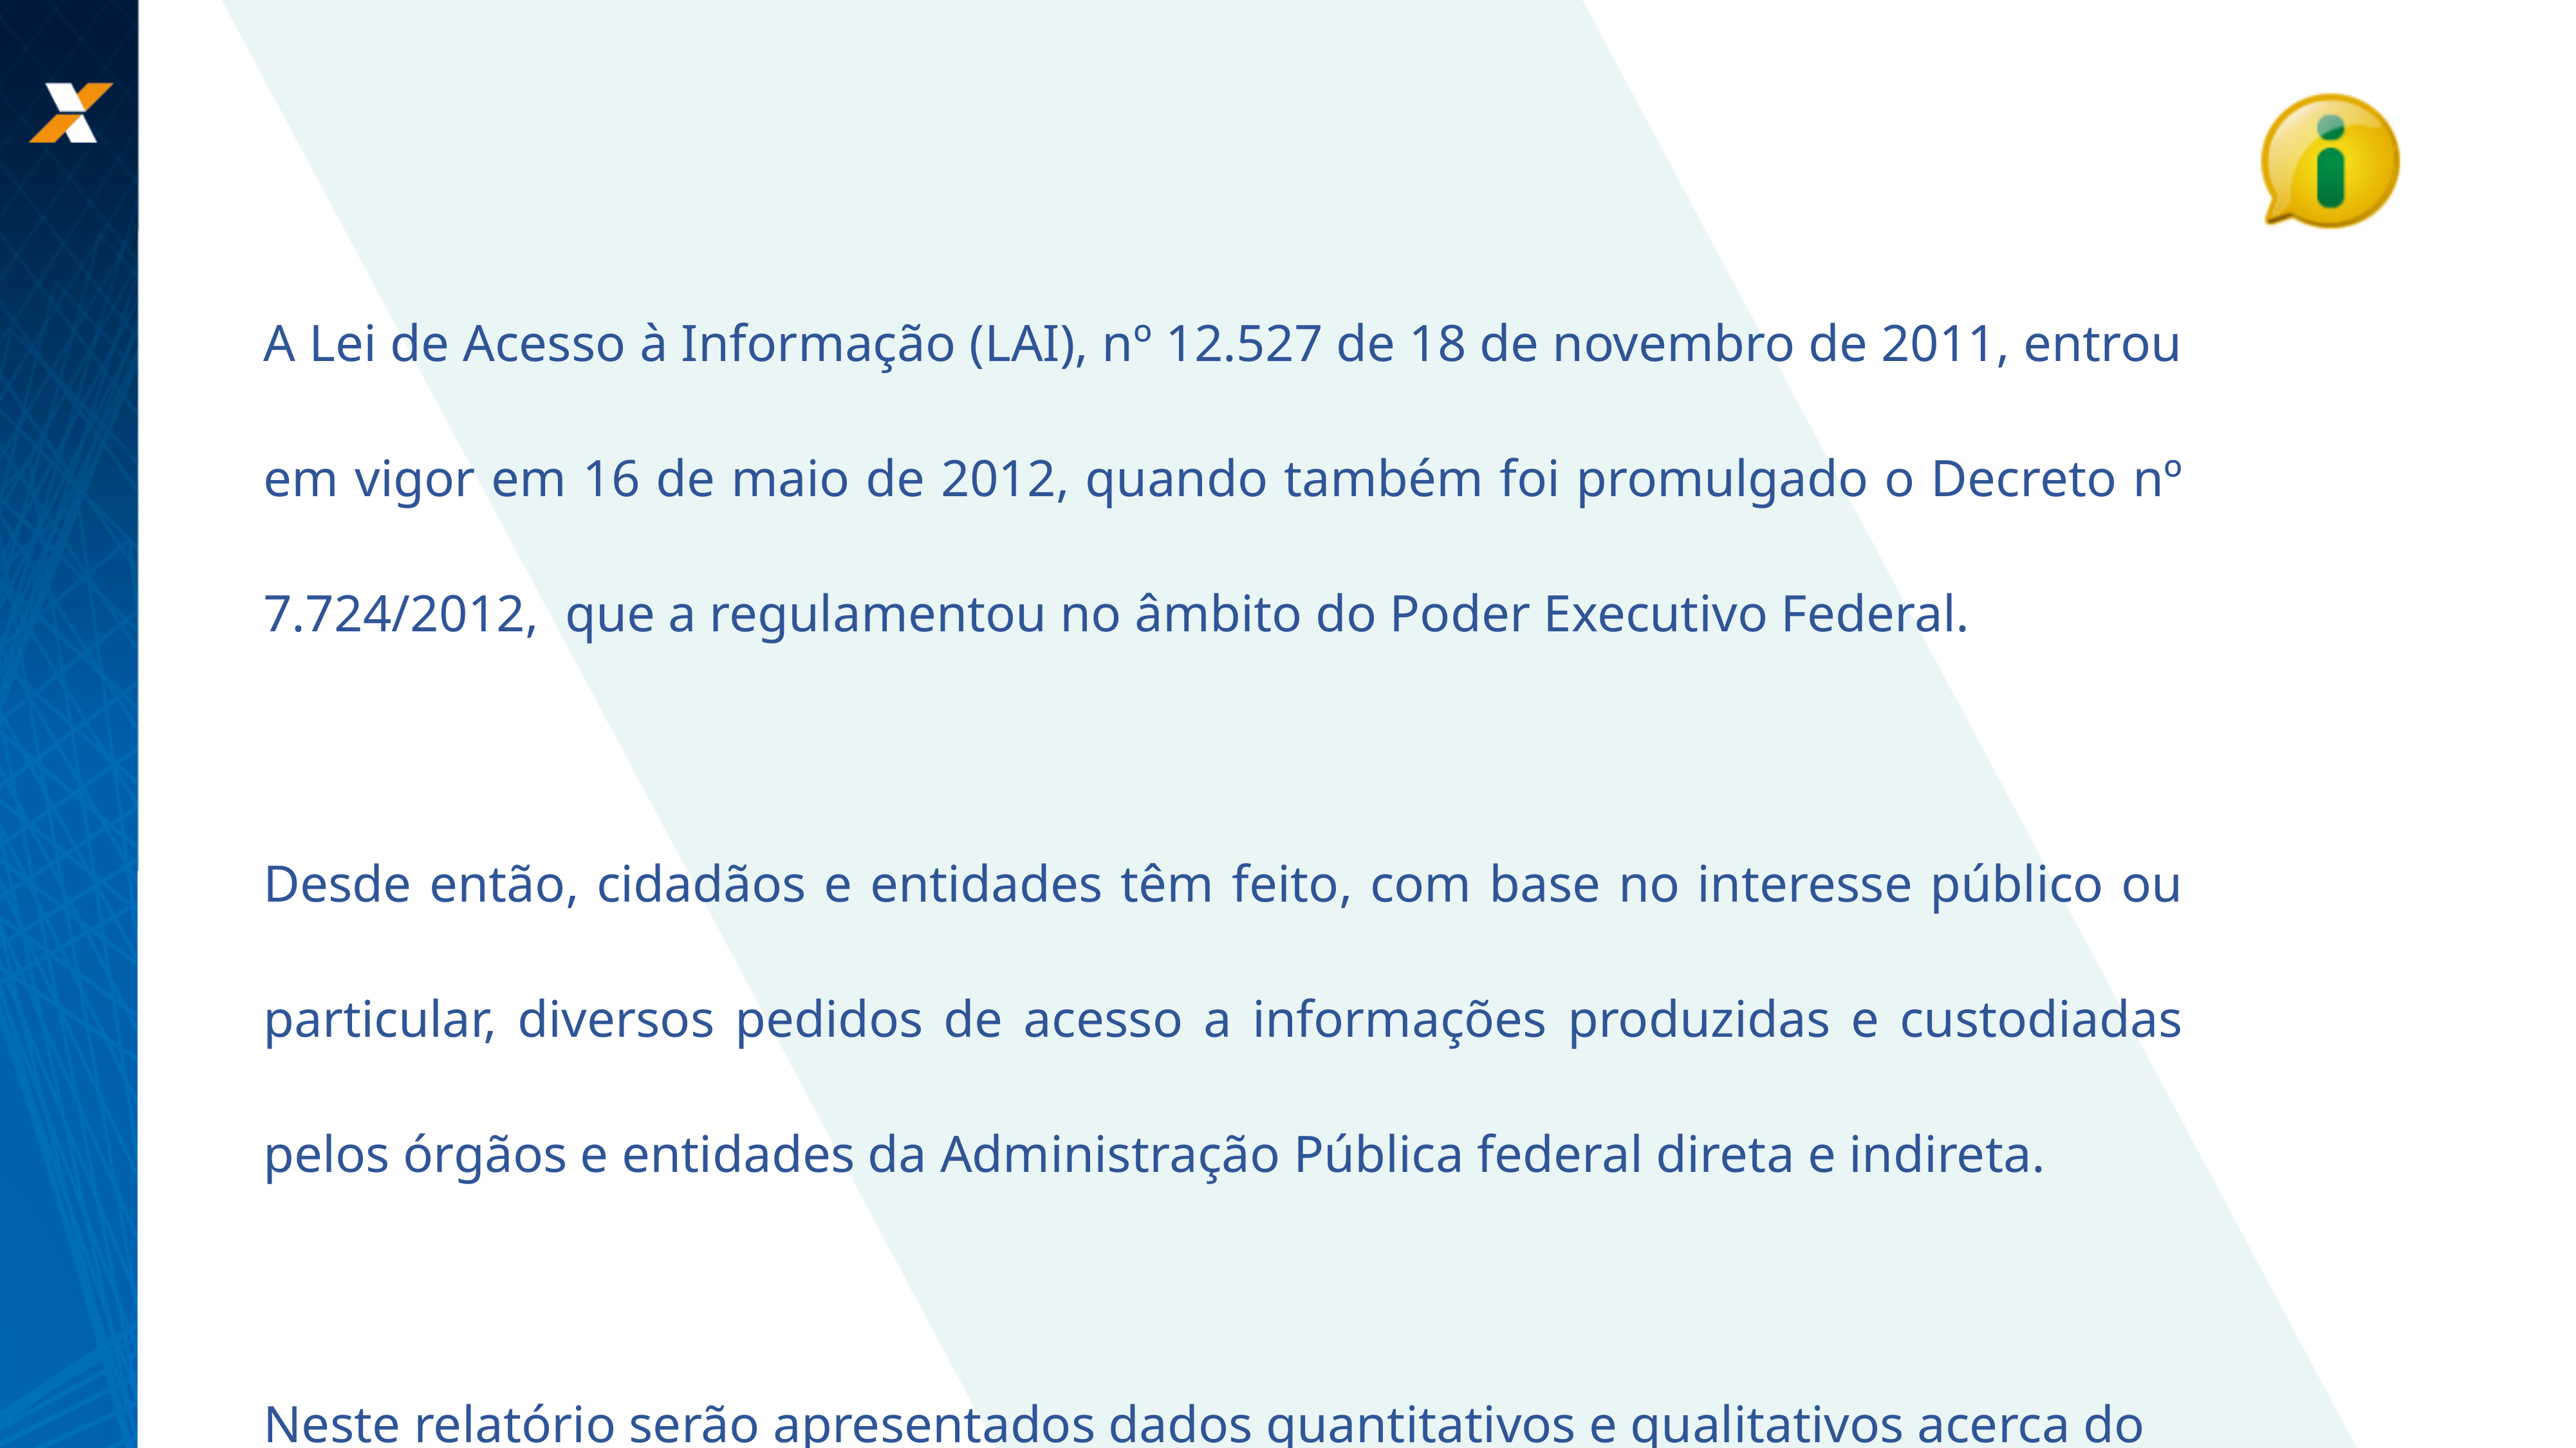

A Lei de Acesso à Informação (LAI), nº 12.527 de 18 de novembro de 2011, entrou em vigor em 16 de maio de 2012, quando também foi promulgado o Decreto nº 7.724/2012,  que a regulamentou no âmbito do Poder Executivo Federal.
Desde então, cidadãos e entidades têm feito, com base no interesse público ou particular, diversos pedidos de acesso a informações produzidas e custodiadas pelos órgãos e entidades da Administração Pública federal direta e indireta.
Neste relatório serão apresentados dados quantitativos e qualitativos acerca do atendimento à Lei de Acesso à Informação na CAIXA, coletados a partir de maio de 2012, com ênfase nos resultados do ano de 2022.